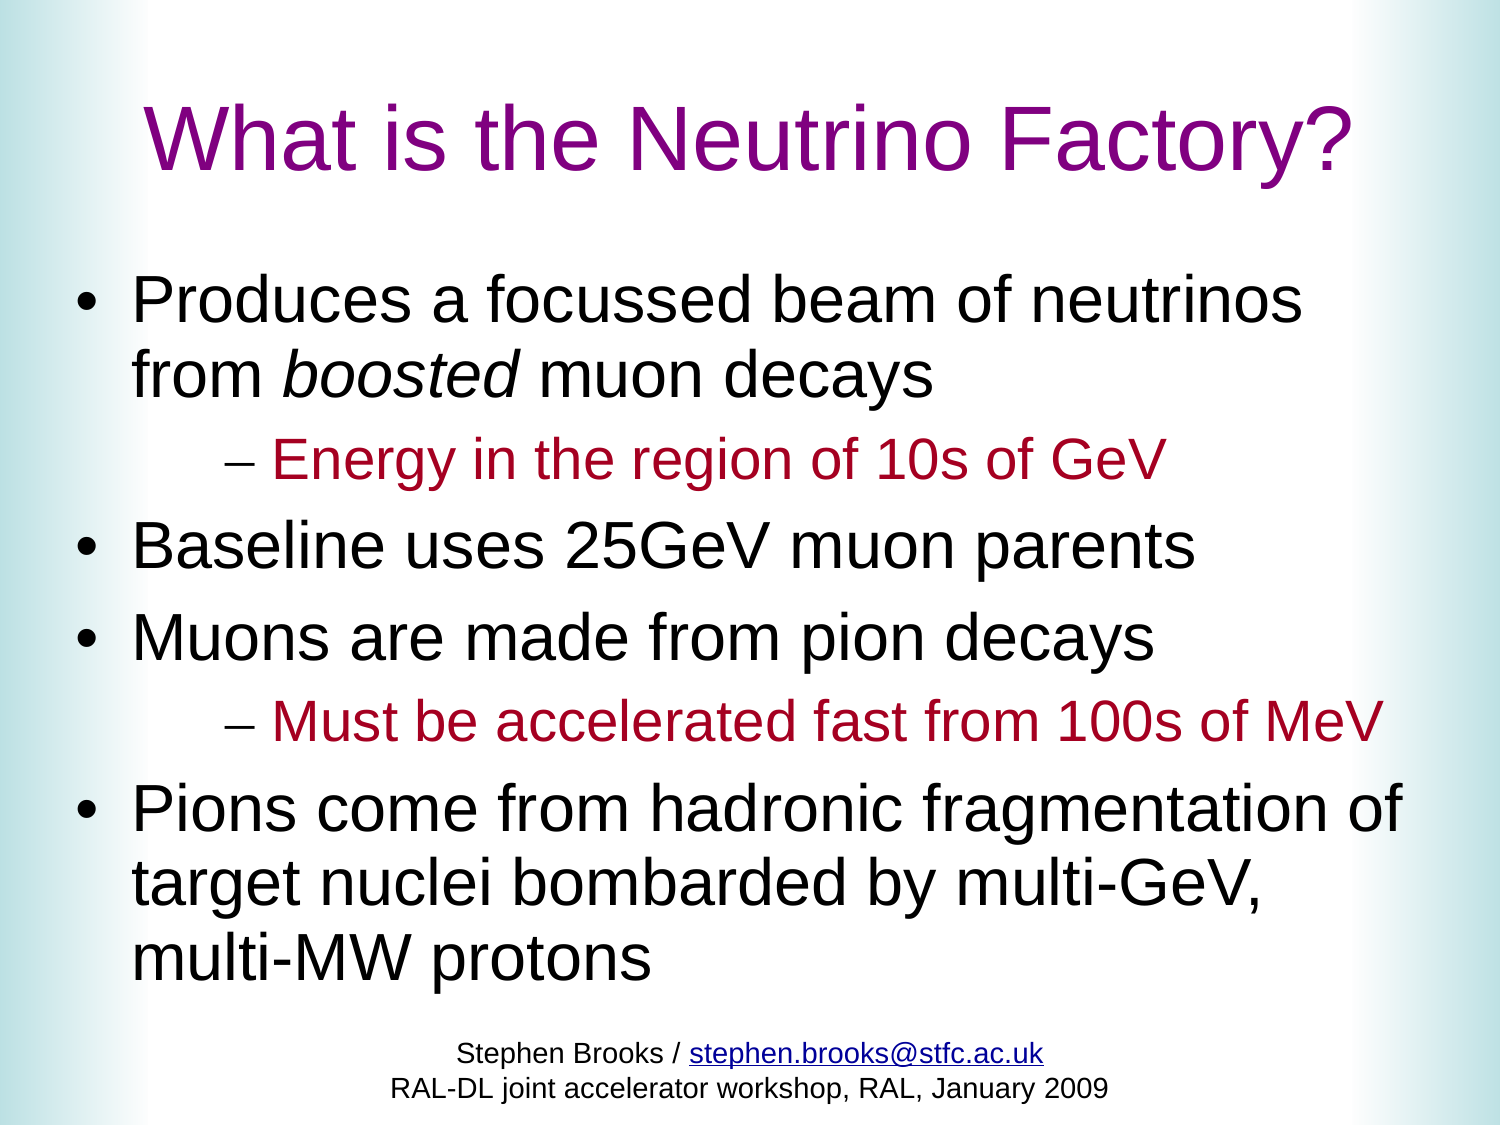

# What is the Neutrino Factory?
Produces a focussed beam of neutrinos from boosted muon decays
Energy in the region of 10s of GeV
Baseline uses 25GeV muon parents
Muons are made from pion decays
Must be accelerated fast from 100s of MeV
Pions come from hadronic fragmentation of target nuclei bombarded by multi-GeV, multi-MW protons
LAS
Forward calorimeter